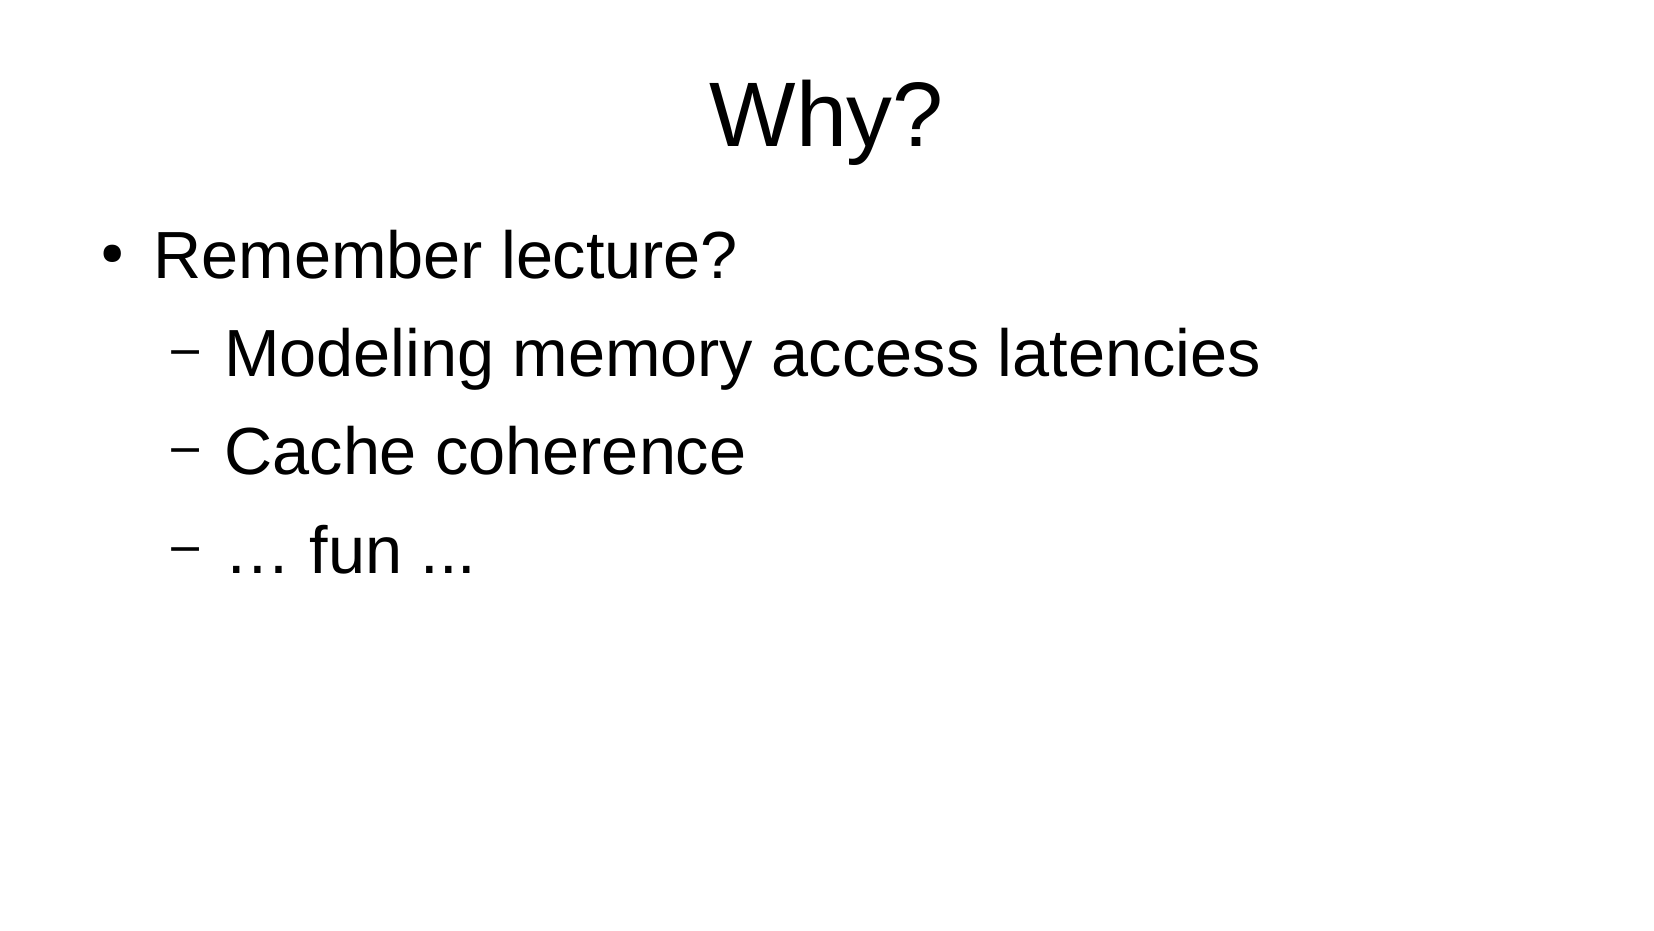

# Why?
Remember lecture?
Modeling memory access latencies
Cache coherence
… fun ...